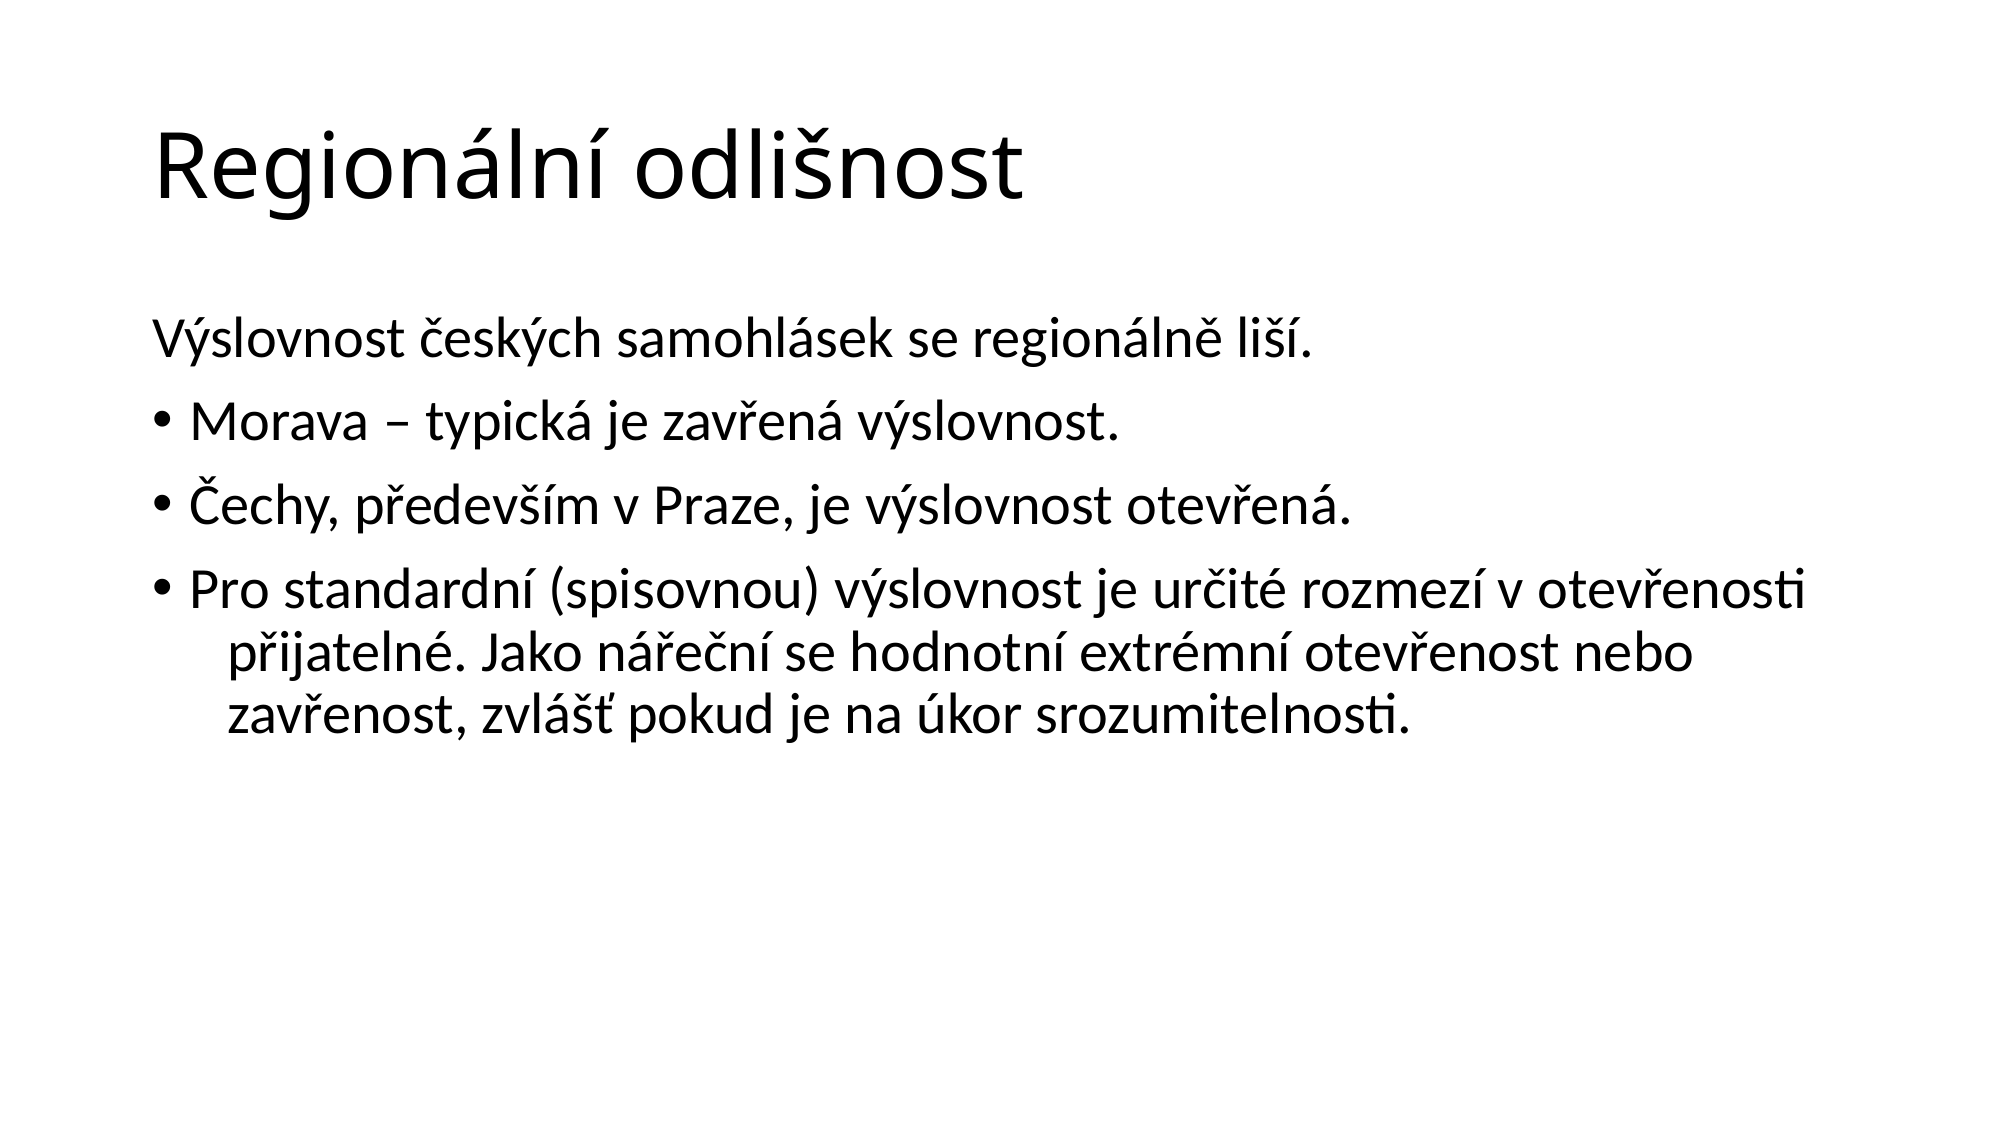

# Regionální odlišnost
Výslovnost českých samohlásek se regionálně liší.
Morava – typická je zavřená výslovnost.
Čechy, především v Praze, je výslovnost otevřená.
Pro standardní (spisovnou) výslovnost je určité rozmezí v otevřenosti přijatelné. Jako nářeční se hodnotní extrémní otevřenost nebo zavřenost, zvlášť pokud je na úkor srozumitelnosti.